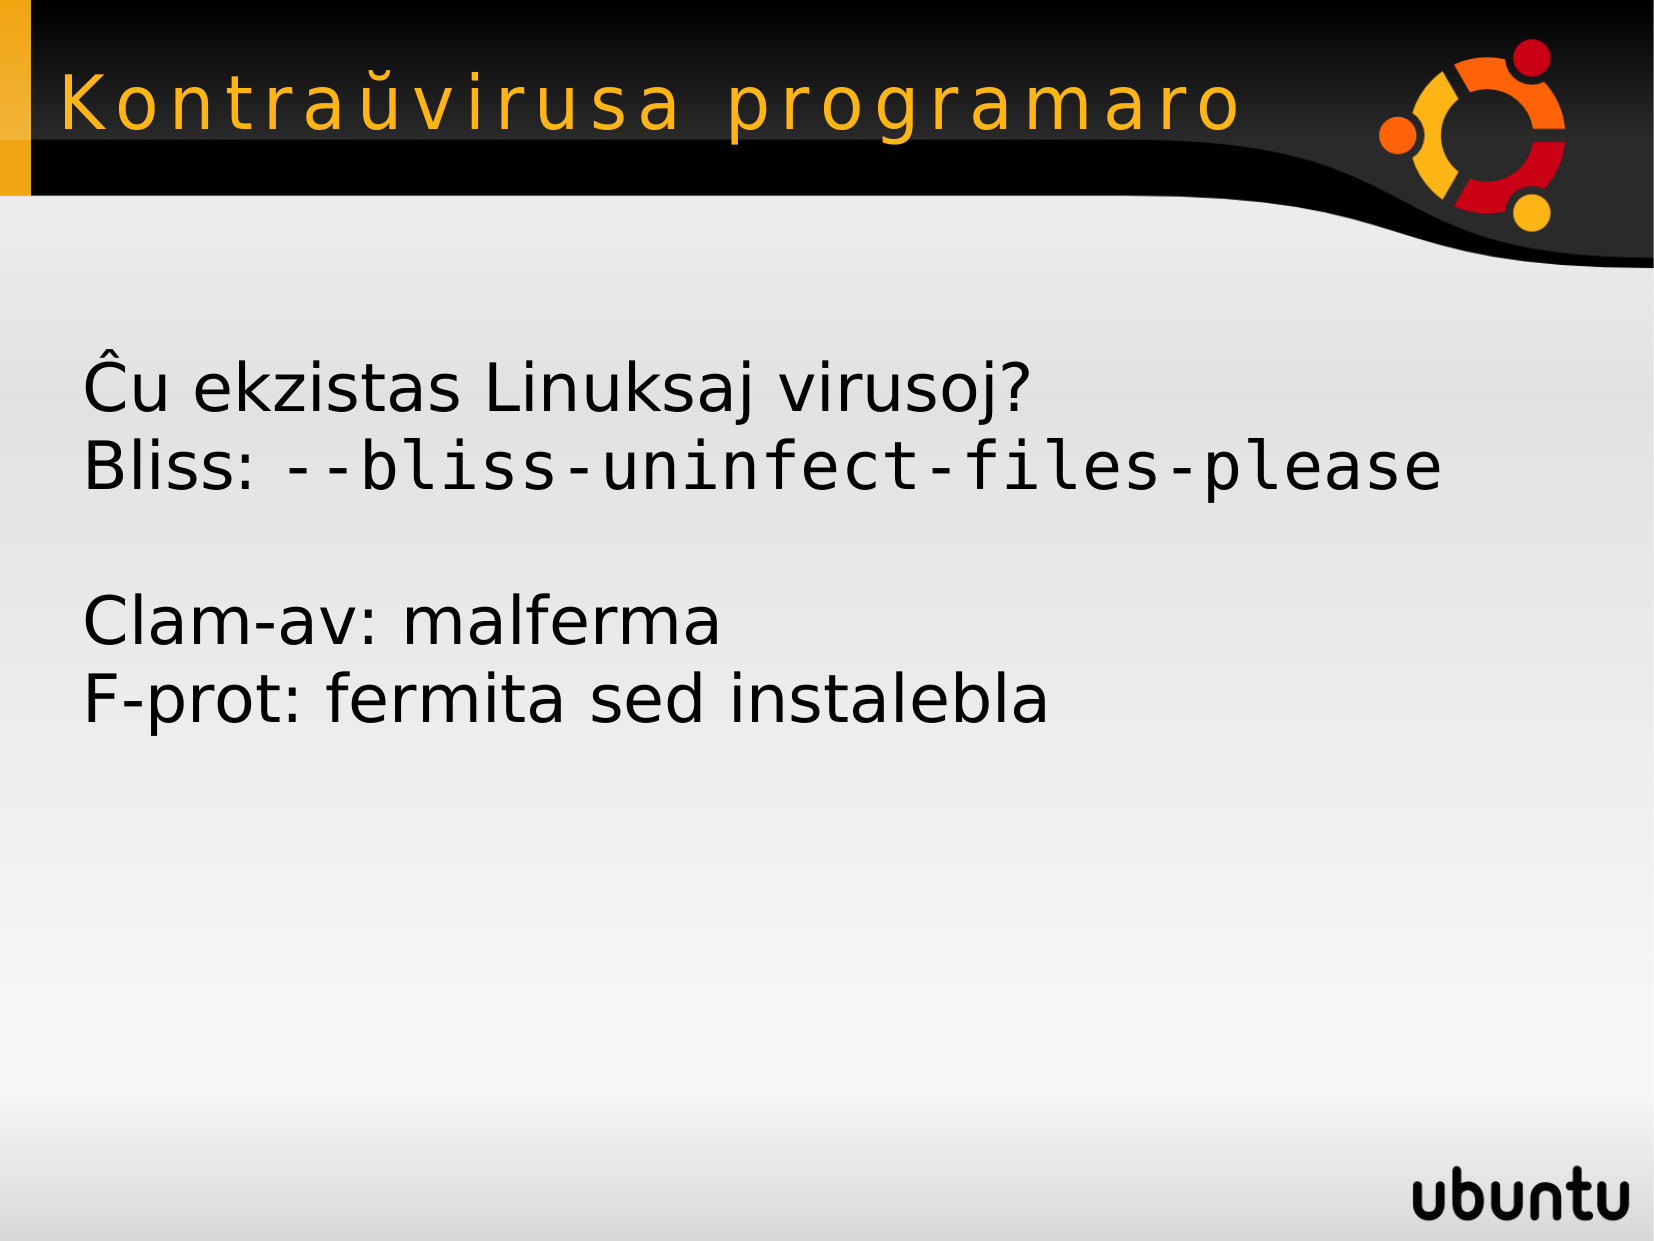

# Kontraŭvirusa programaro
Ĉu ekzistas Linuksaj virusoj?
Bliss: --bliss-uninfect-files-please
Clam-av: malferma
F-prot: fermita sed instalebla